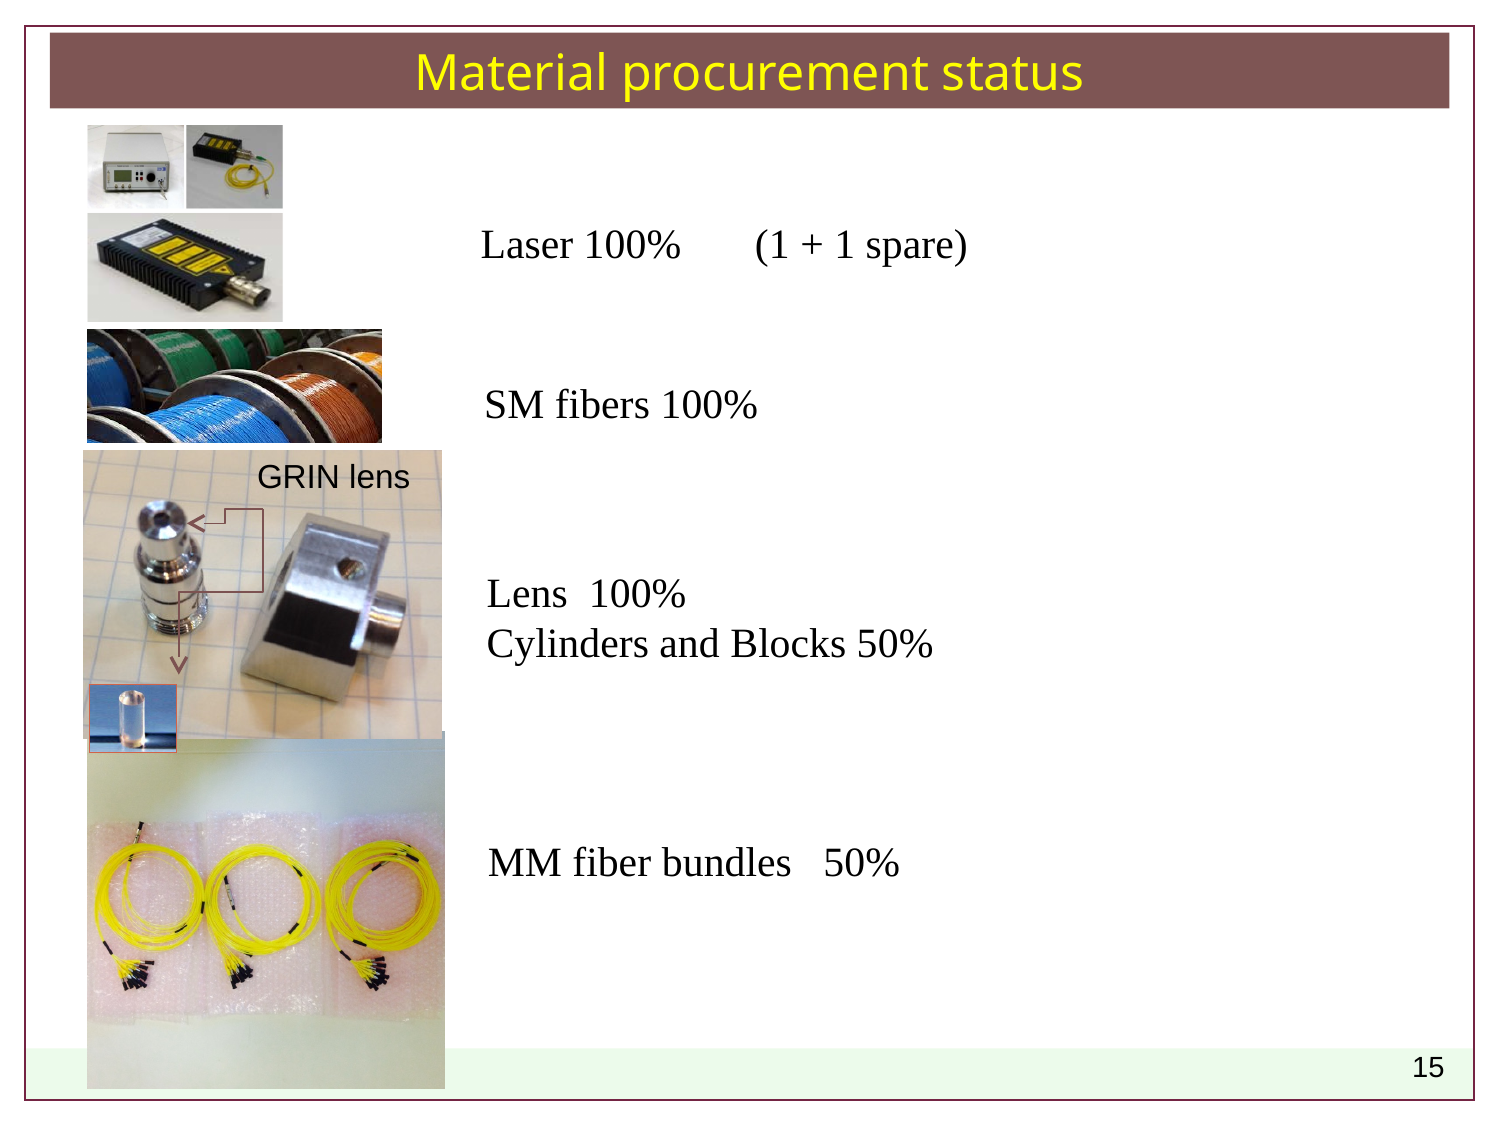

Material procurement status
Laser 100% (1 + 1 spare)
SM fibers 100%
GRIN lens
Lens 100%
Cylinders and Blocks 50%
MM fiber bundles 50%